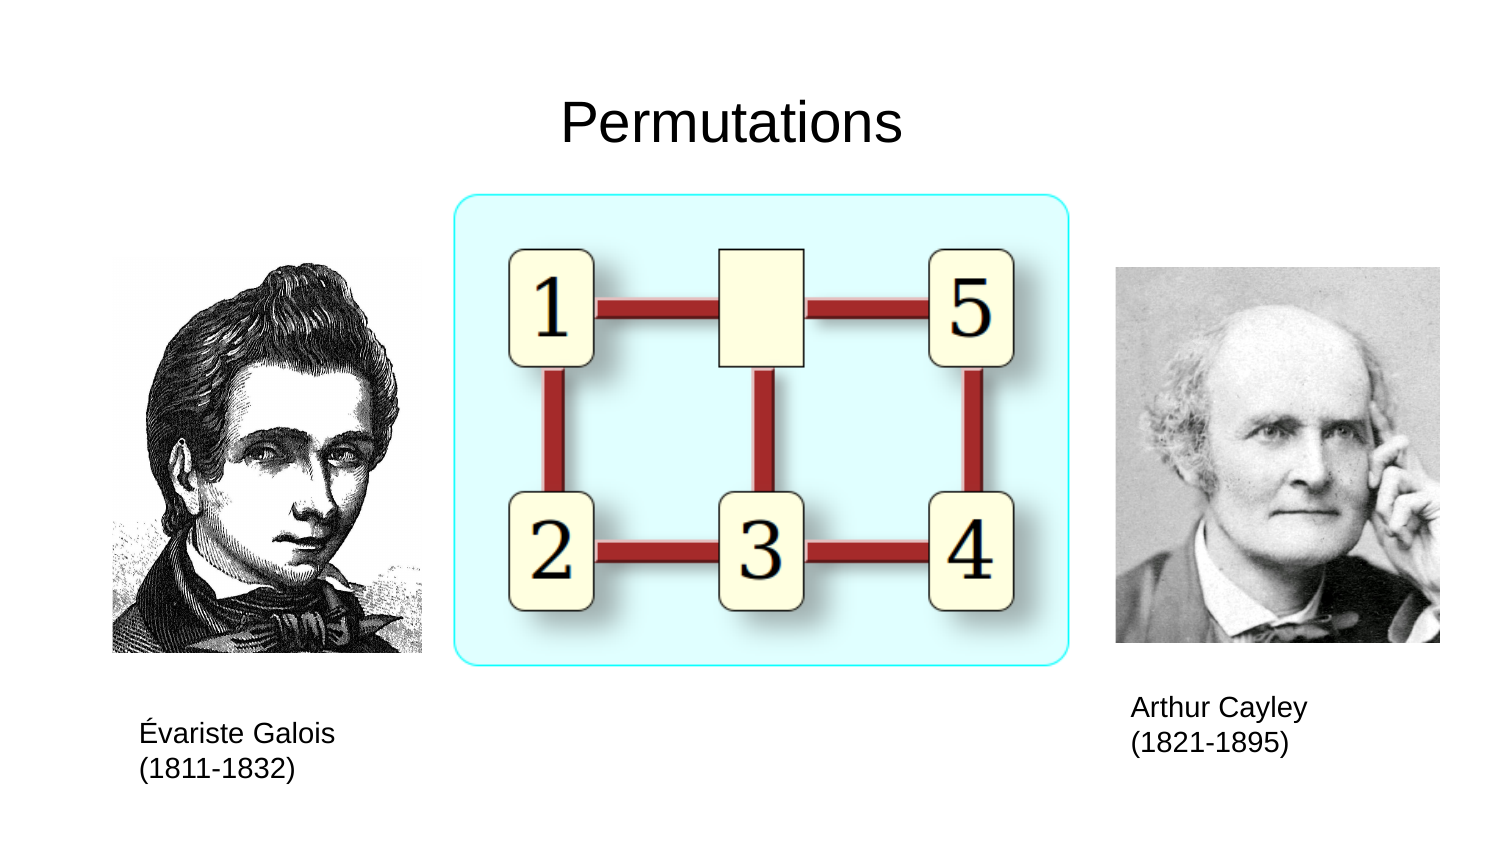

# Permutations
Arthur Cayley
(1821-1895)
Évariste Galois
(1811-1832)